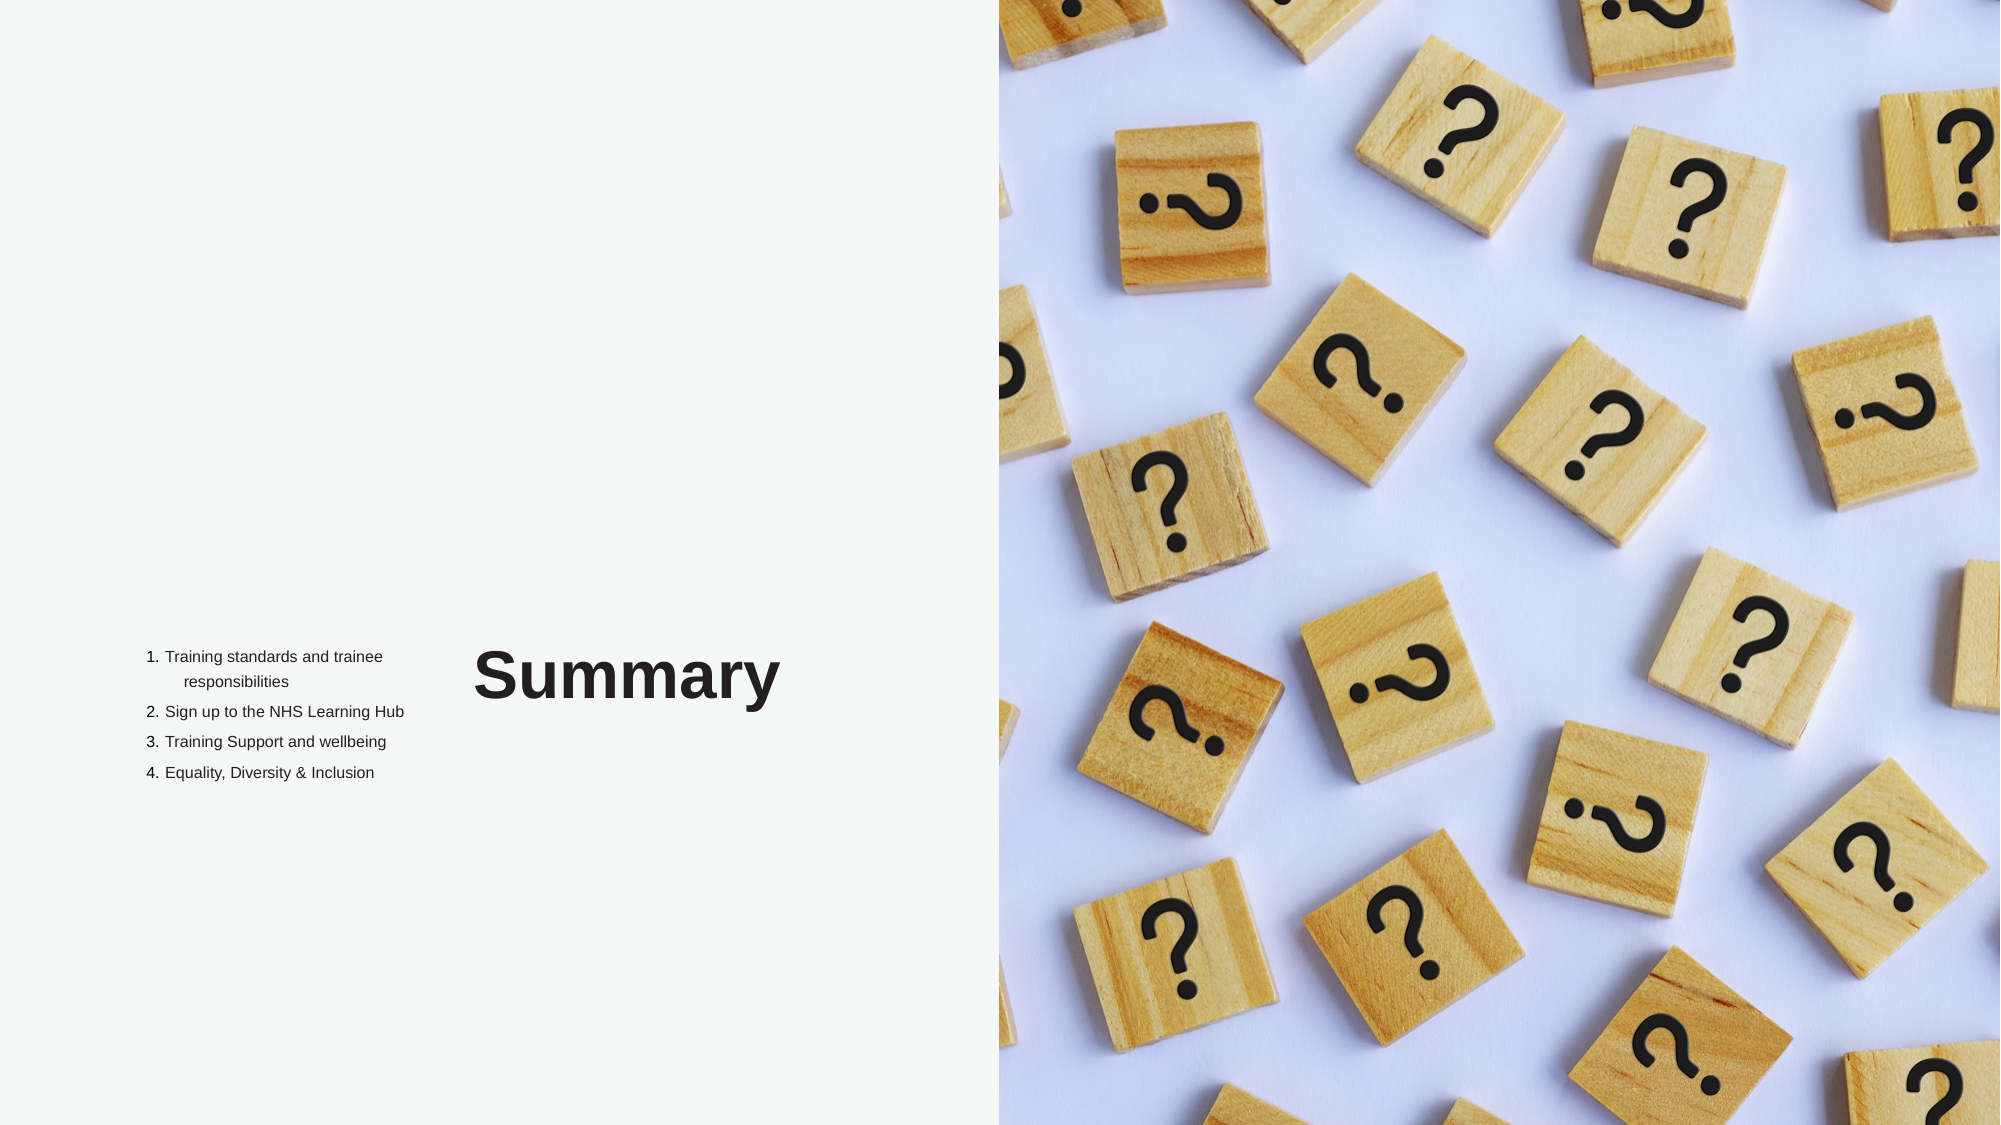

# Training standards and trainee responsibilities
Sign up to the NHS Learning Hub
Training Support and wellbeing
Equality, Diversity & Inclusion
Summary